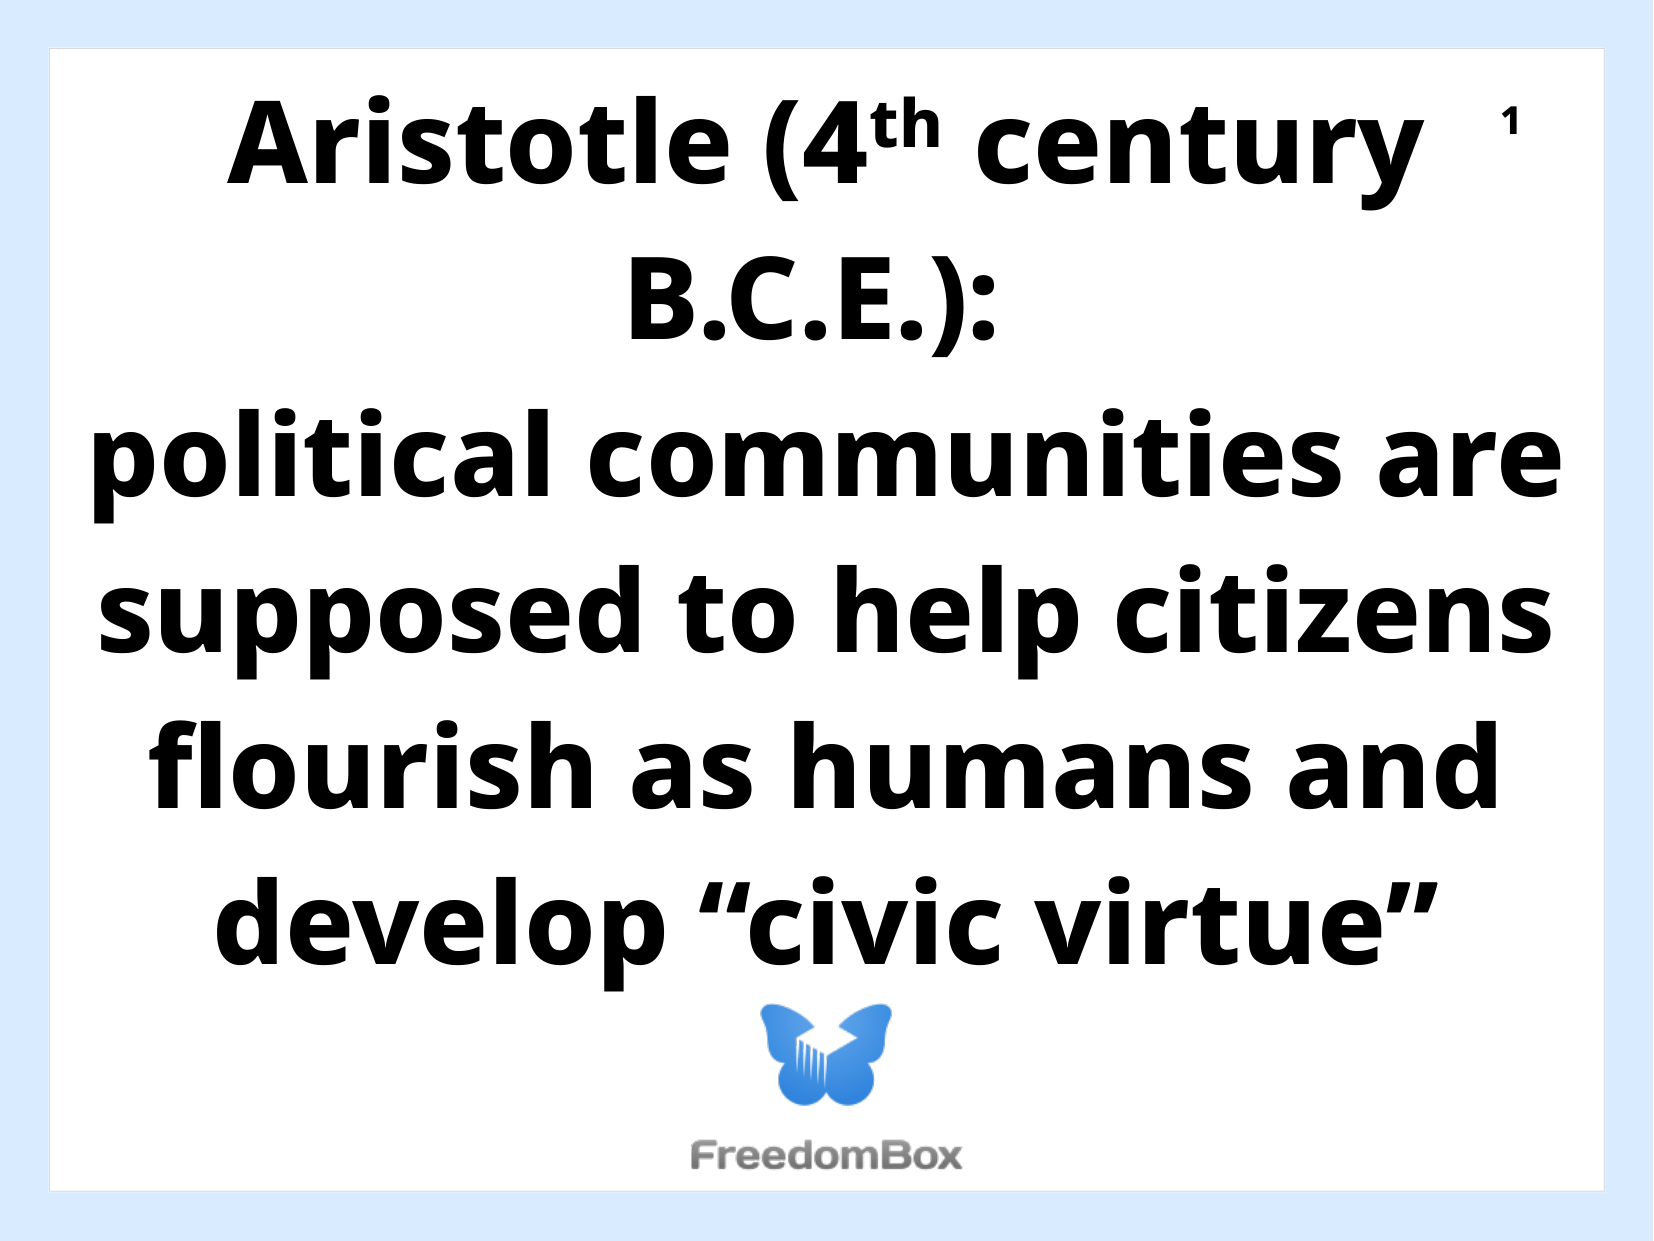

# Aristotle (4th century B.C.E.):
political communities are supposed to help citizens flourish as humans and develop “civic virtue”
1